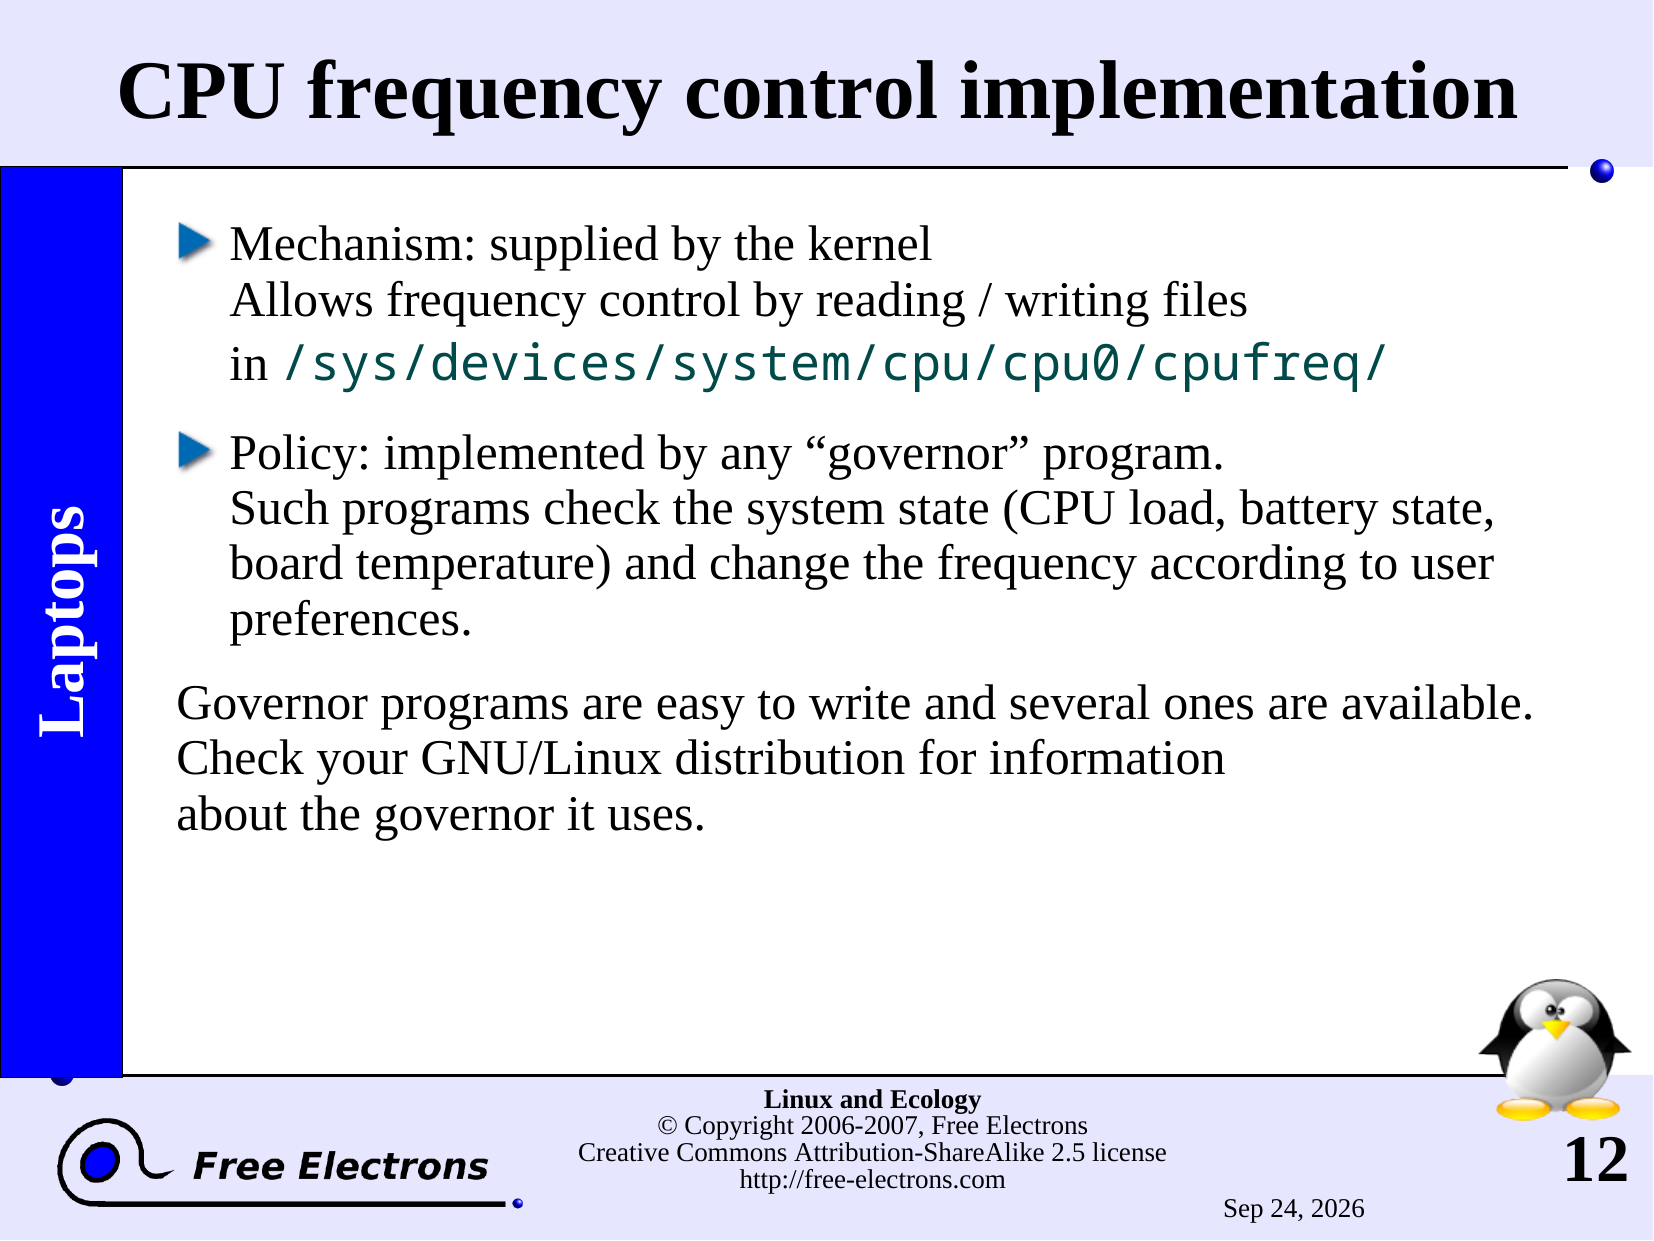

# CPU frequency control implementation
Mechanism: supplied by the kernel
Allows frequency control by reading / writing files
in /sys/devices/system/cpu/cpu0/cpufreq/
Policy: implemented by any “governor” program.
Such programs check the system state (CPU load, battery state, board temperature) and change the frequency according to user preferences.
Governor programs are easy to write and several ones are available.
Check your GNU/Linux distribution for information
about the governor it uses.
Laptops